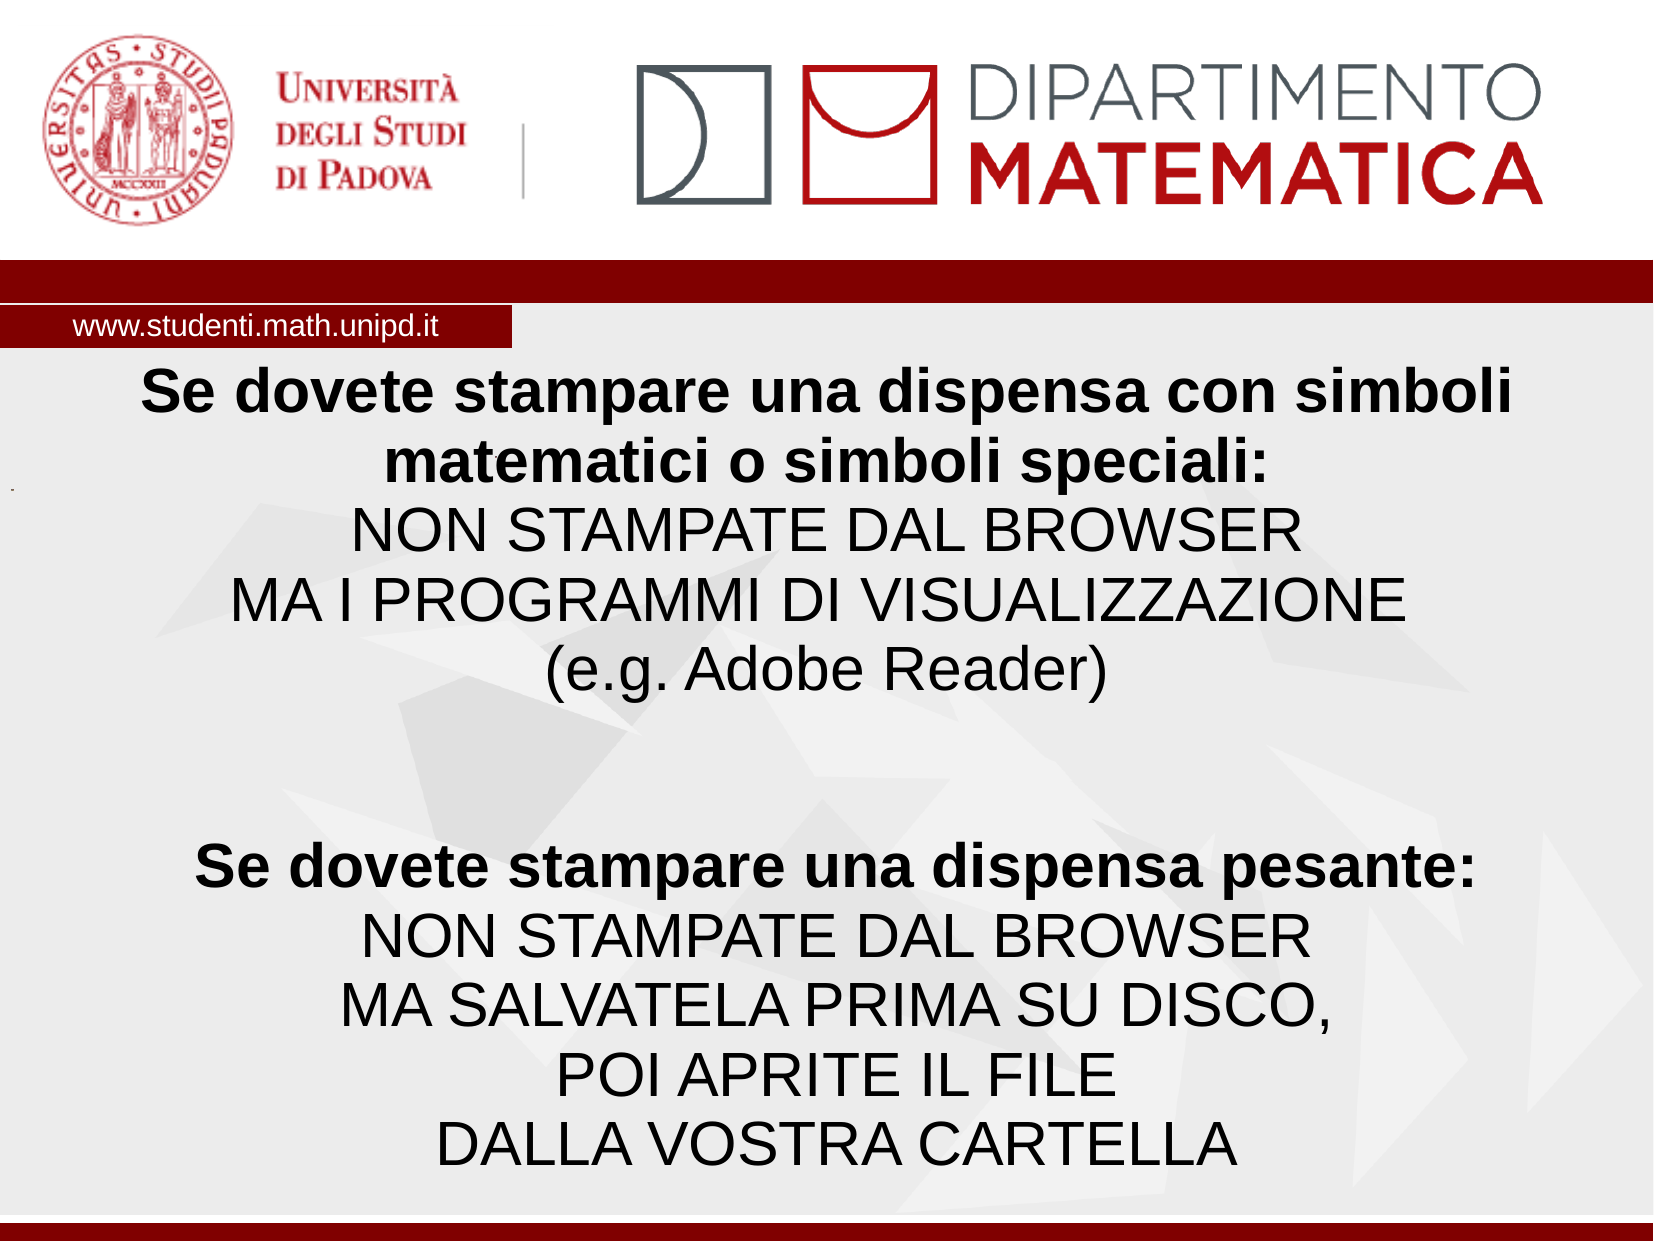

| |
| --- |
www.studenti.math.unipd.it
Se dovete stampare una dispensa con simboli matematici o simboli speciali:
NON STAMPATE DAL BROWSER
MA I PROGRAMMI DI VISUALIZZAZIONE
(e.g. Adobe Reader)
Se dovete stampare una dispensa pesante:
NON STAMPATE DAL BROWSER
MA SALVATELA PRIMA SU DISCO,
POI APRITE IL FILE
DALLA VOSTRA CARTELLA
| |
| --- |